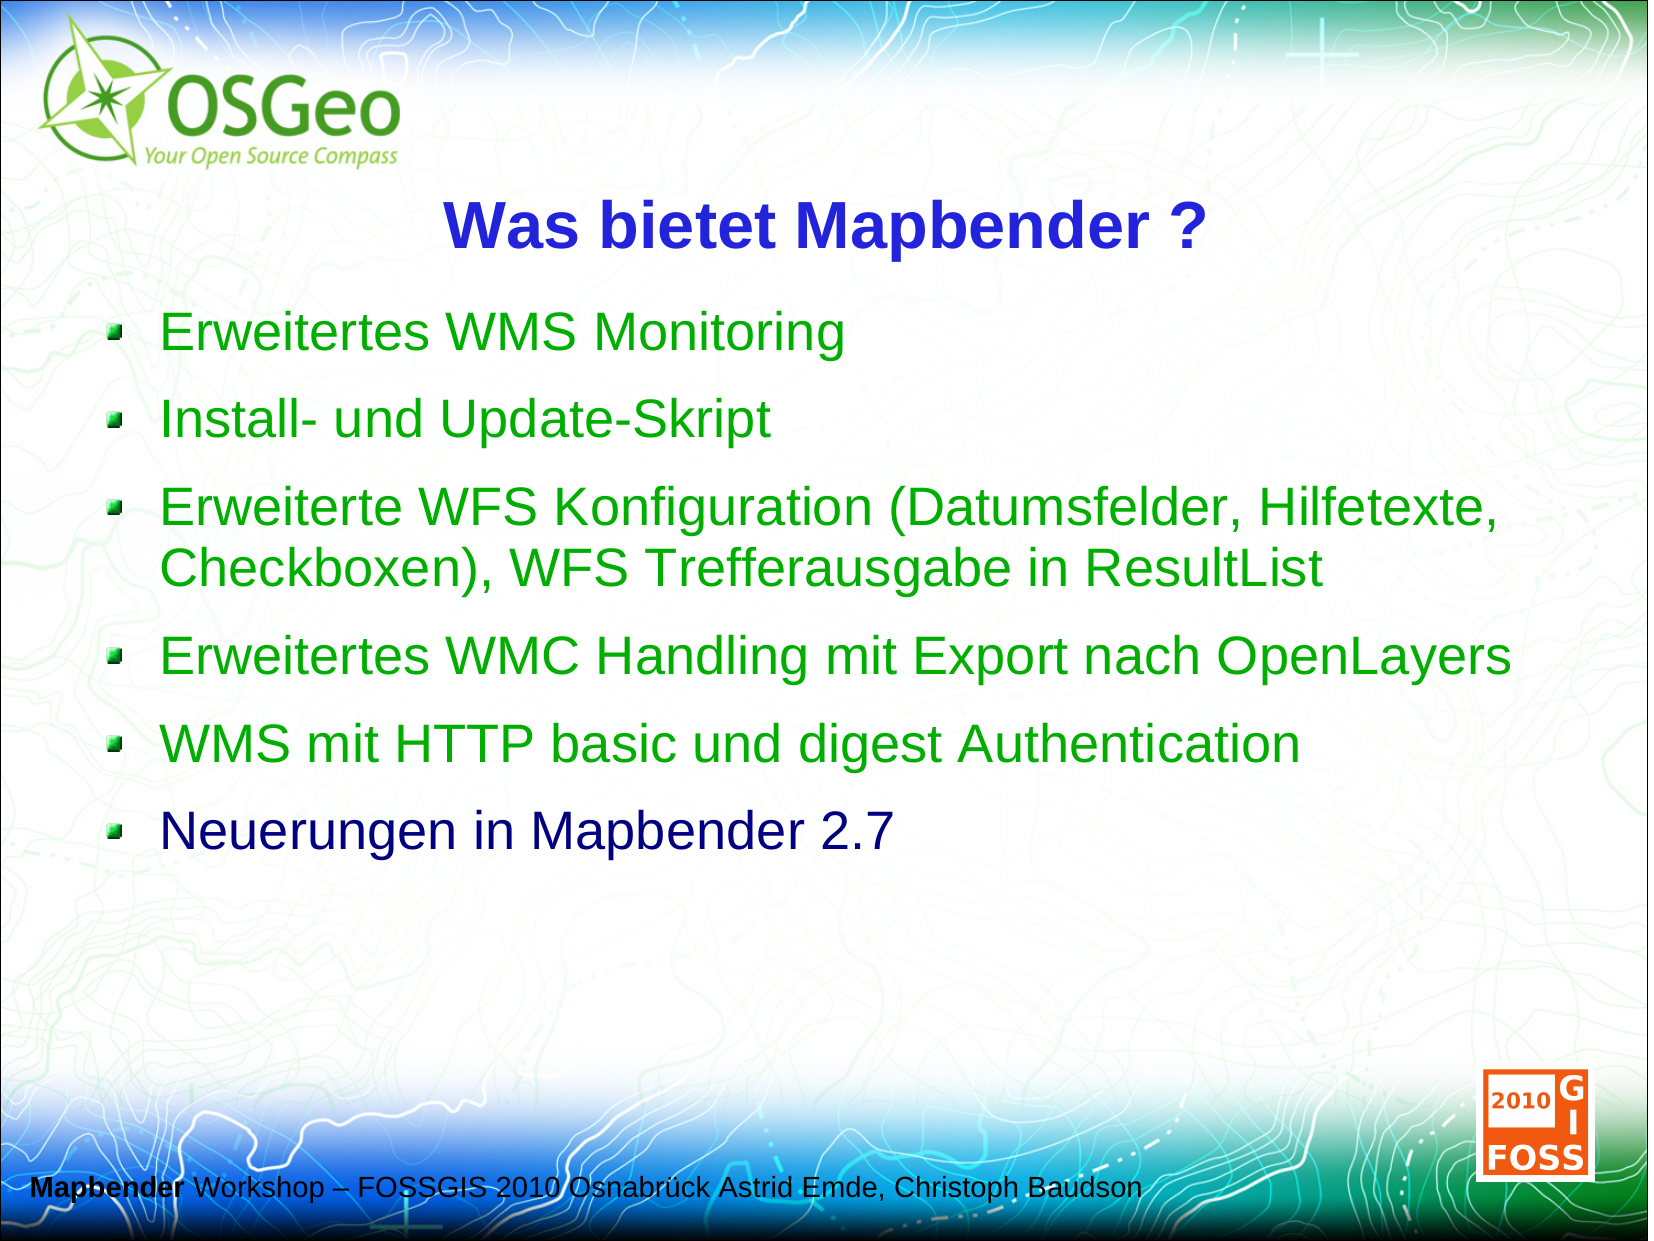

# Was bietet Mapbender ?
Erweitertes WMS Monitoring
Install- und Update-Skript
Erweiterte WFS Konfiguration (Datumsfelder, Hilfetexte, Checkboxen), WFS Trefferausgabe in ResultList
Erweitertes WMC Handling mit Export nach OpenLayers
WMS mit HTTP basic und digest Authentication
Neuerungen in Mapbender 2.7